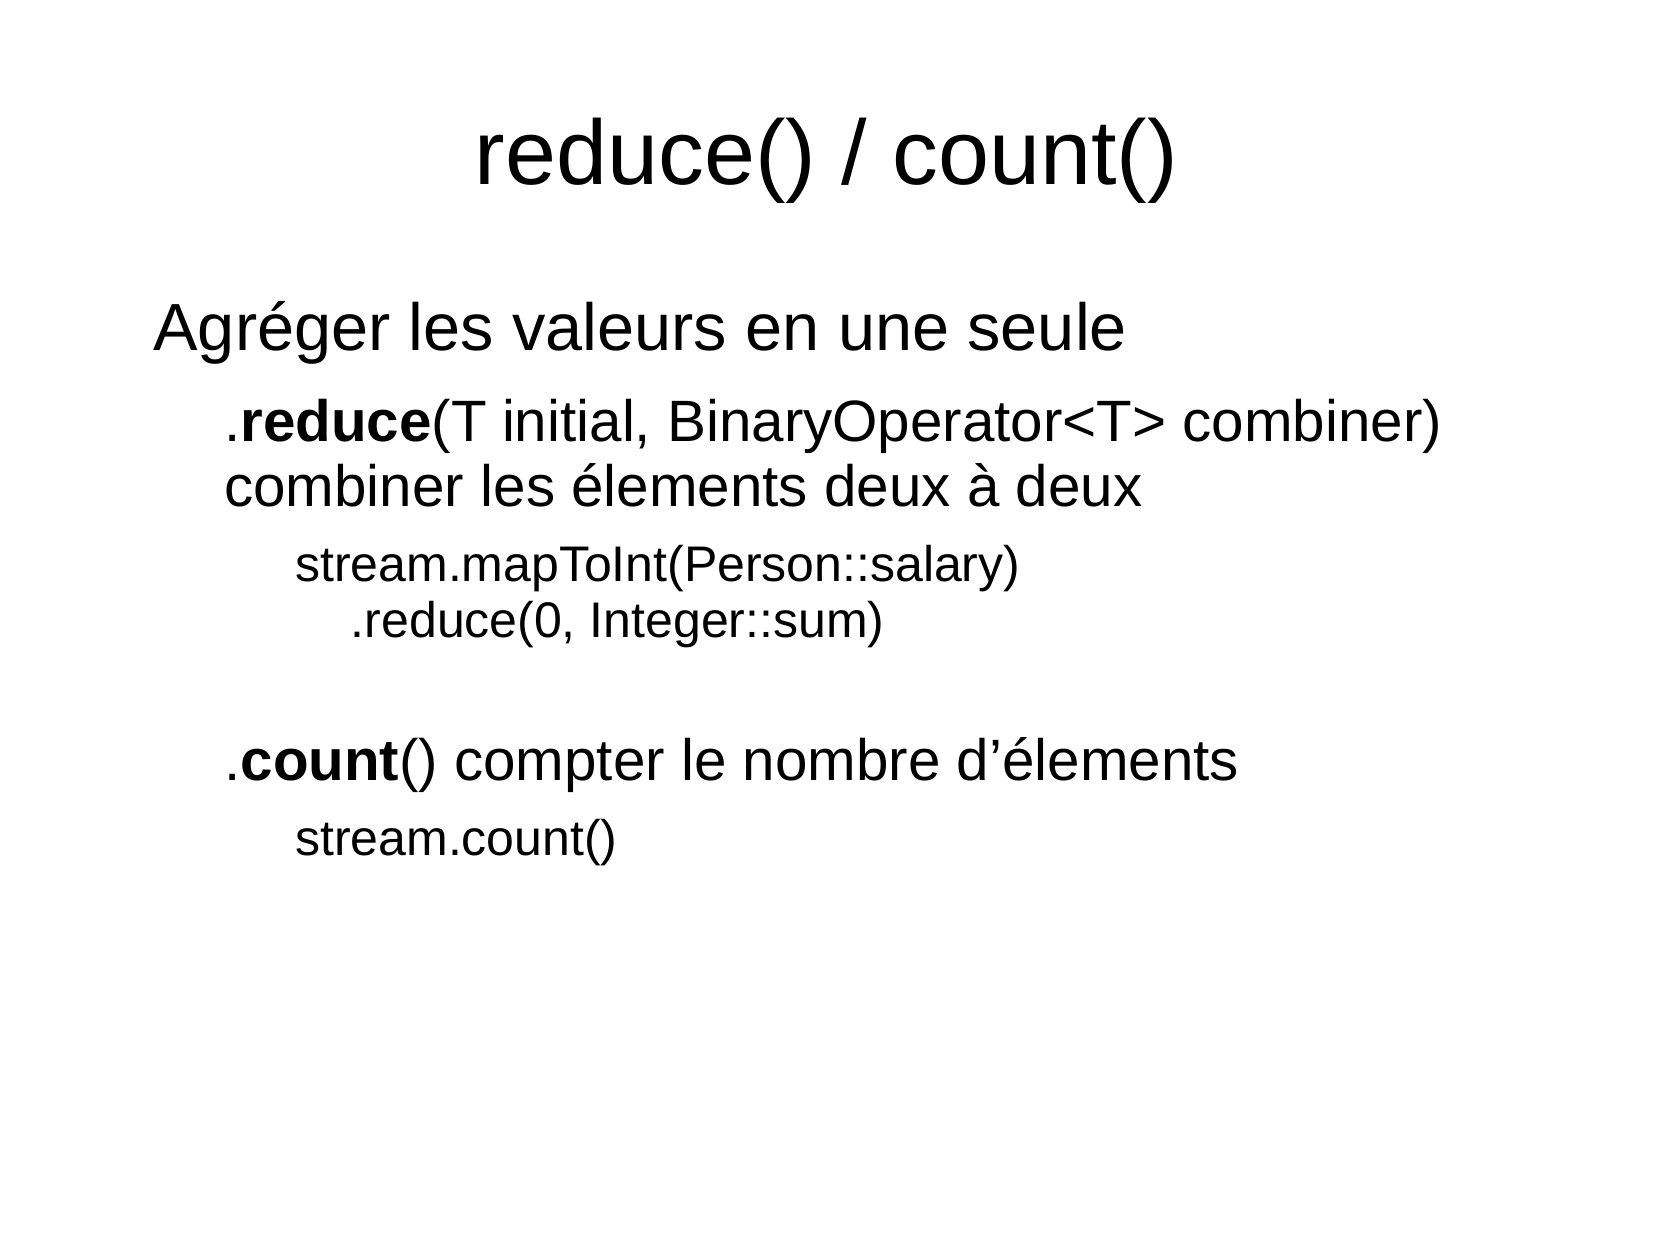

# reduce() / count()
Agréger les valeurs en une seule
.reduce(T initial, BinaryOperator<T> combiner) combiner les élements deux à deux
stream.mapToInt(Person::salary)
 .reduce(0, Integer::sum)
.count() compter le nombre d’élements
stream.count()